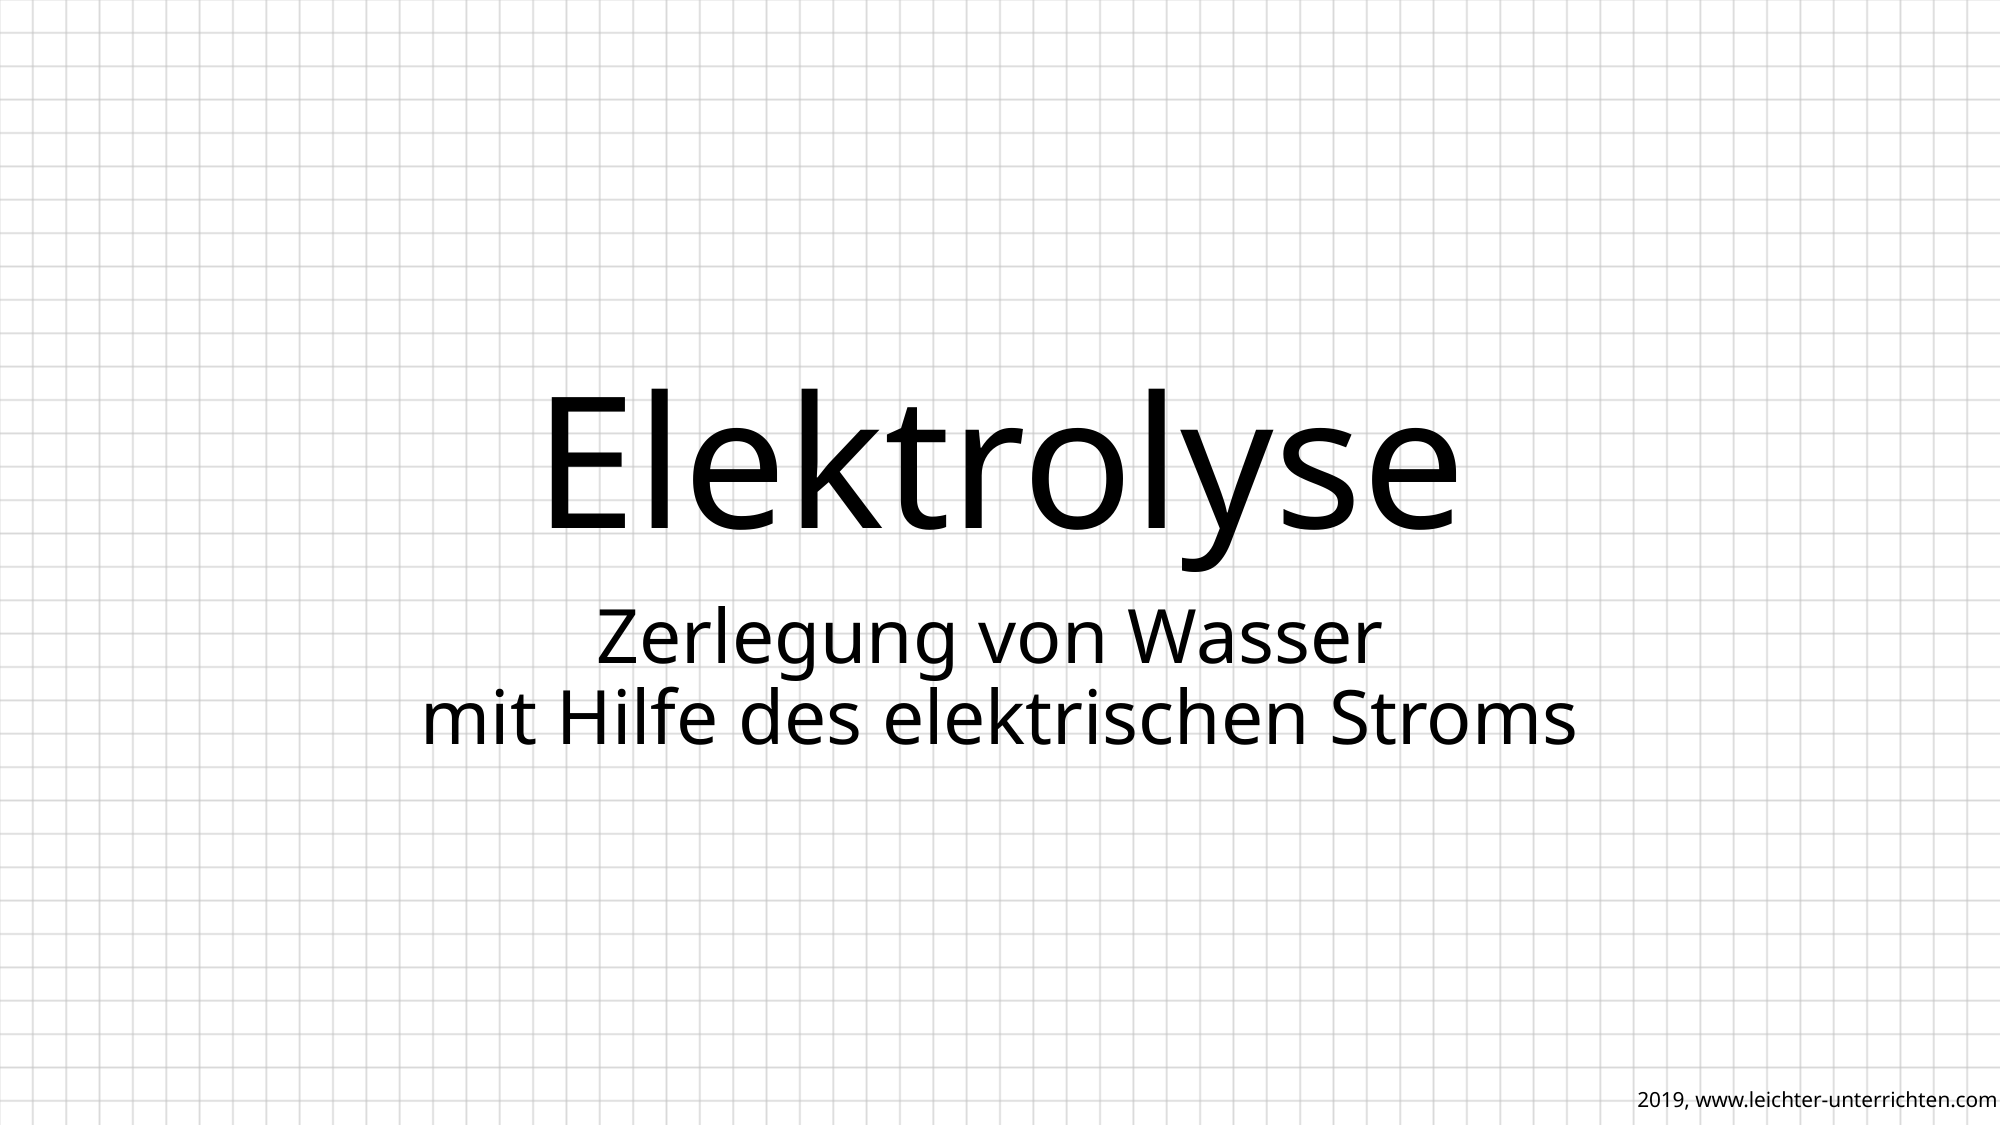

# Elektrolyse
Zerlegung von Wasser
mit Hilfe des elektrischen Stroms